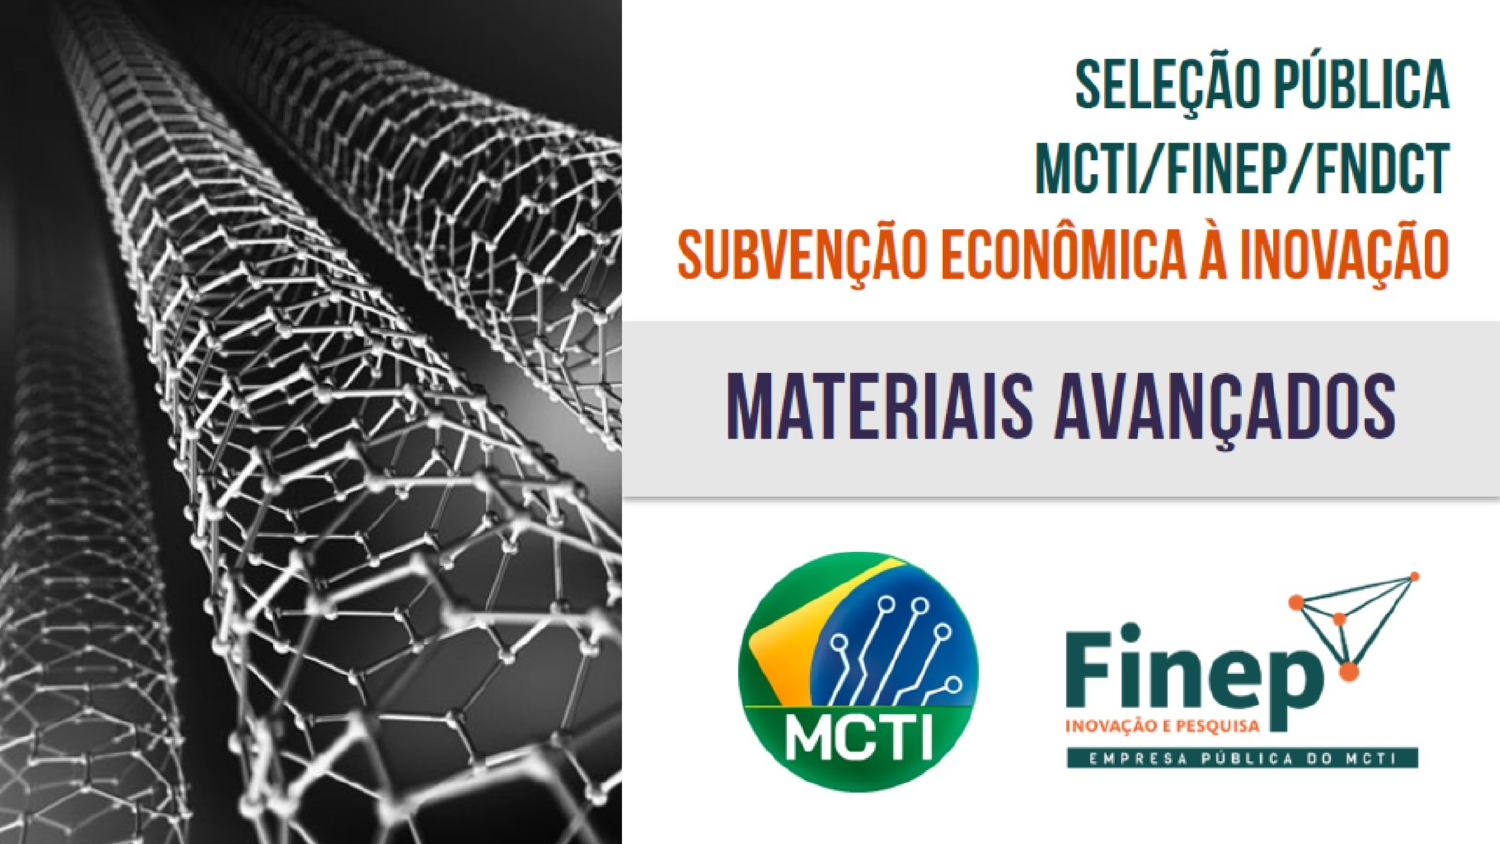

# Seleção Pública MCTI/FINEP/FNDCT Subvenção Econômica à Inovação